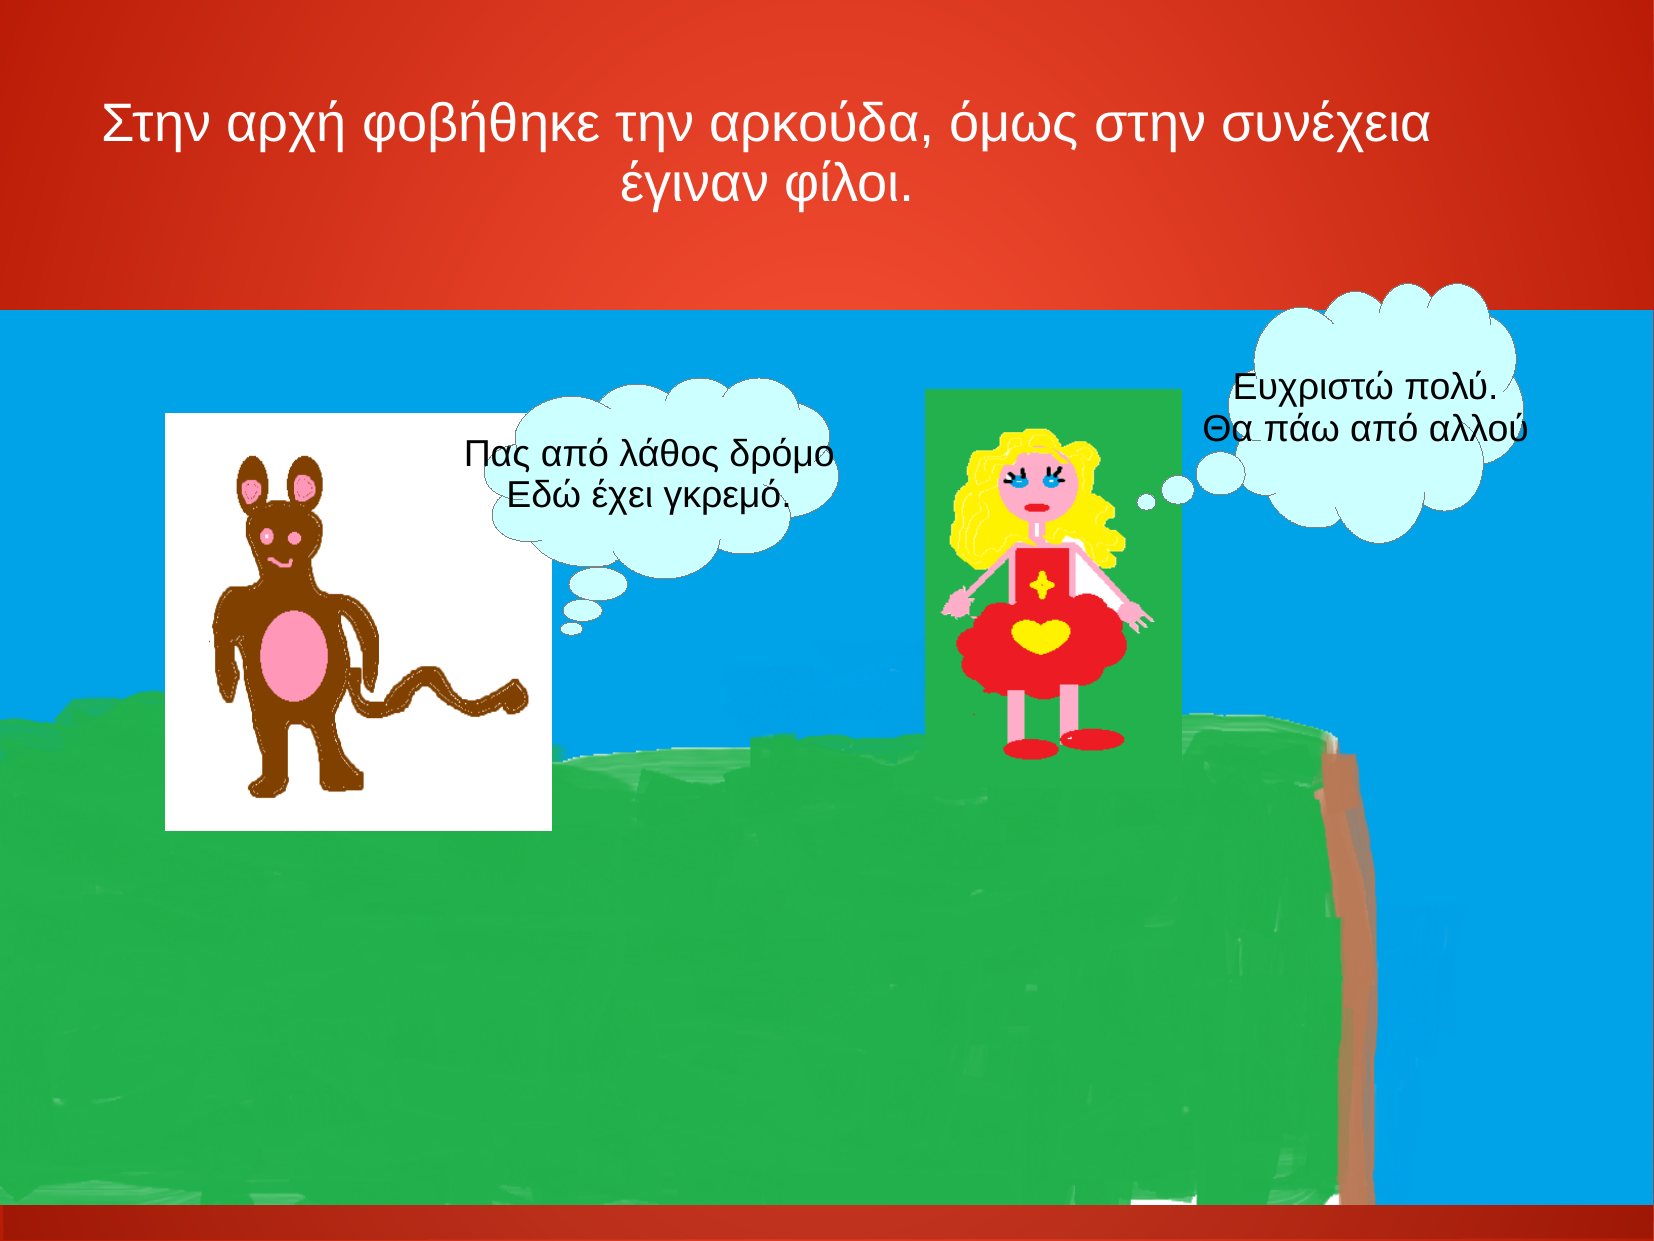

# Στην αρχή φοβήθηκε την αρκούδα, όμως στην συνέχεια έγιναν φίλοι.
Ευχριστώ πολύ.
Θα πάω από αλλού
Πας από λάθος δρόμο
Εδώ έχει γκρεμό.